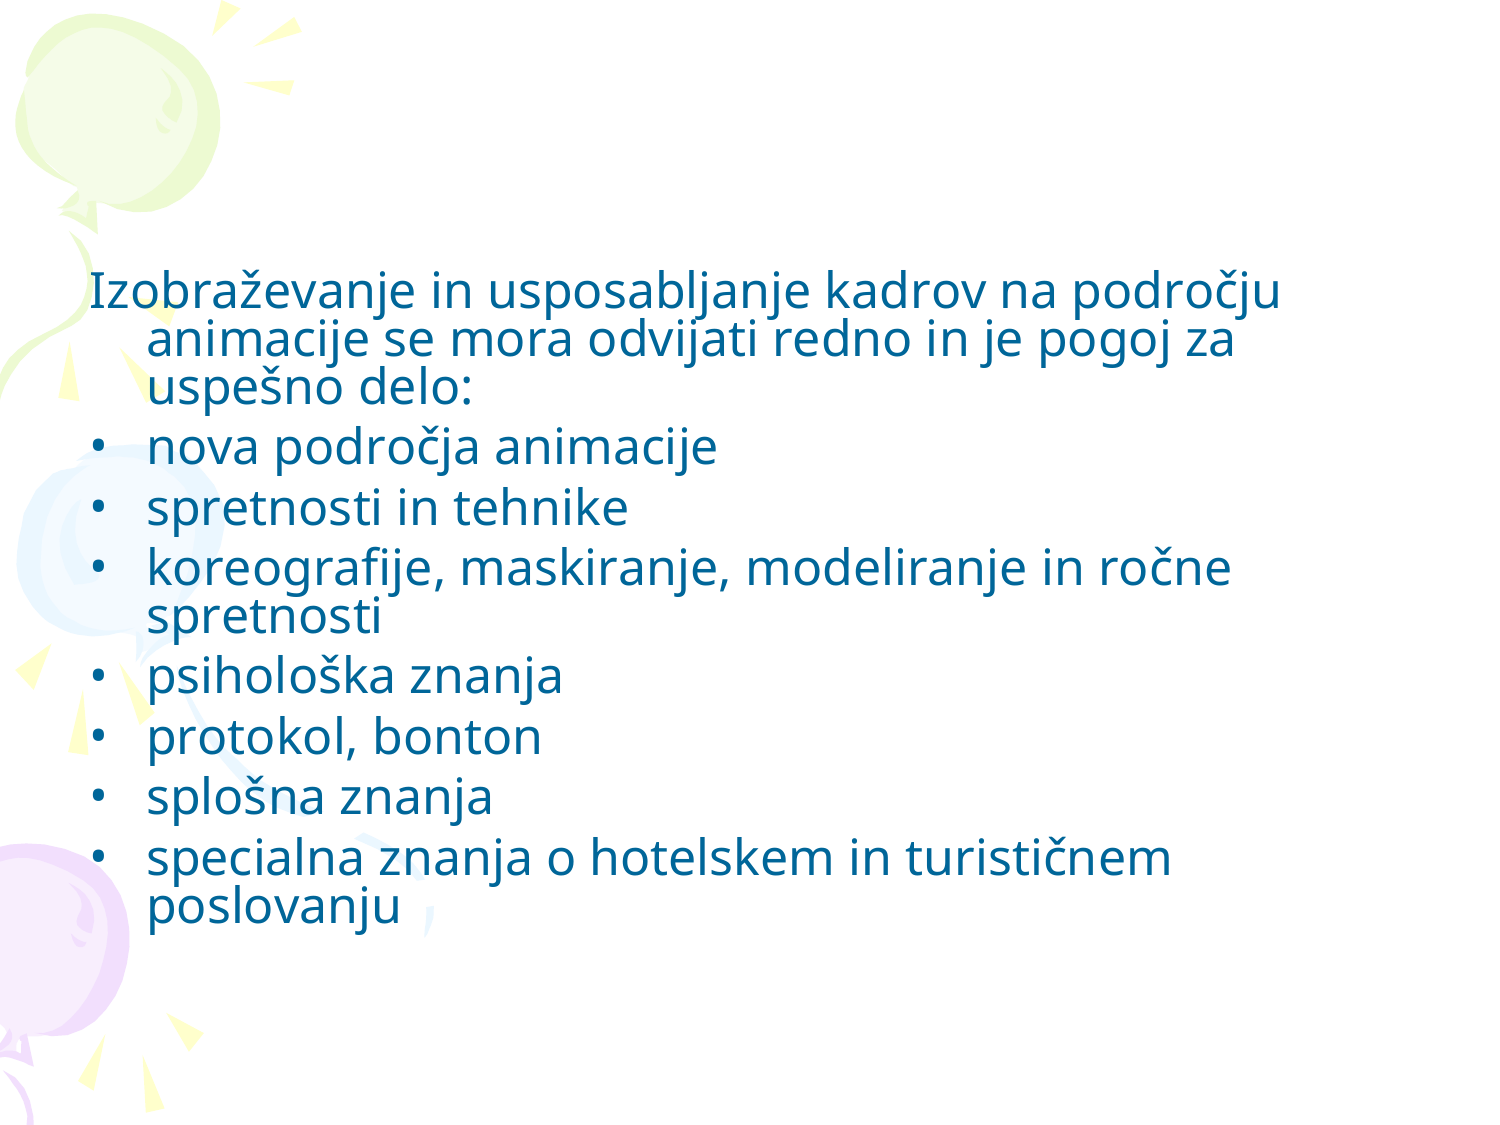

#
Izobraževanje in usposabljanje kadrov na področju animacije se mora odvijati redno in je pogoj za uspešno delo:
nova področja animacije
spretnosti in tehnike
koreografije, maskiranje, modeliranje in ročne spretnosti
psihološka znanja
protokol, bonton
splošna znanja
specialna znanja o hotelskem in turističnem poslovanju